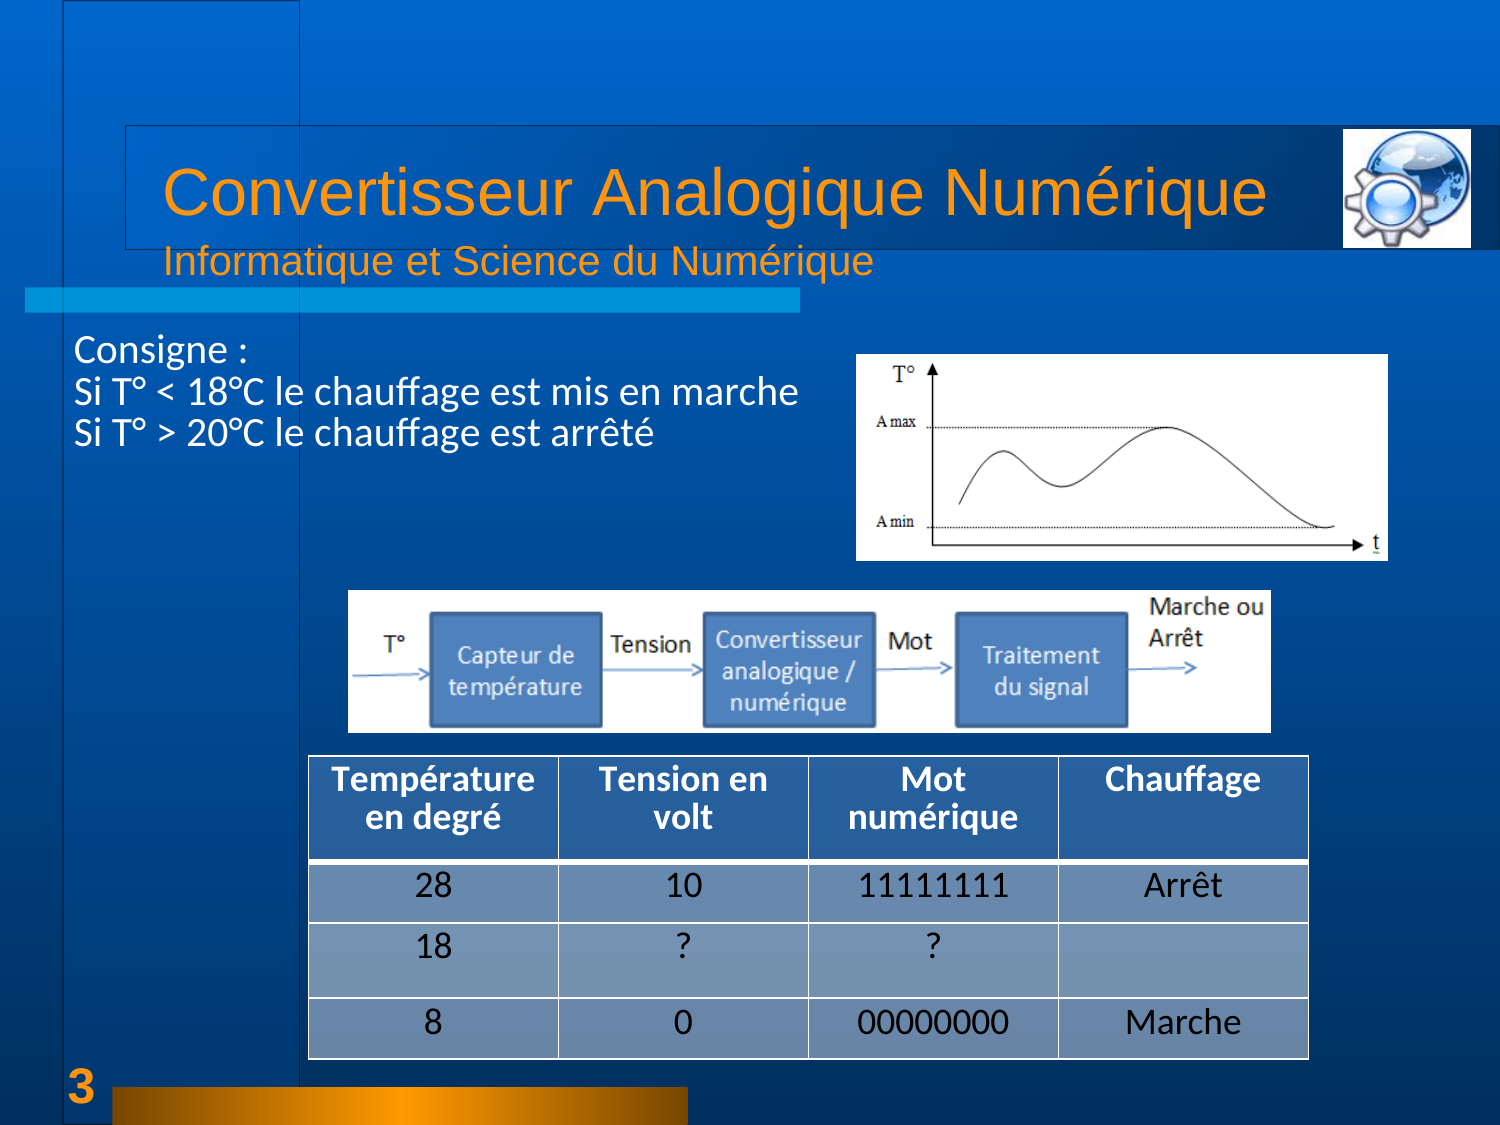

Consigne :
Si T° < 18°C le chauffage est mis en marche
Si T° > 20°C le chauffage est arrêté
| Température en degré | Tension en volt | Mot numérique | Chauffage |
| --- | --- | --- | --- |
| 28 | 10 | 11111111 | Arrêt |
| 18 | ? | ? | |
| 8 | 0 | 00000000 | Marche |